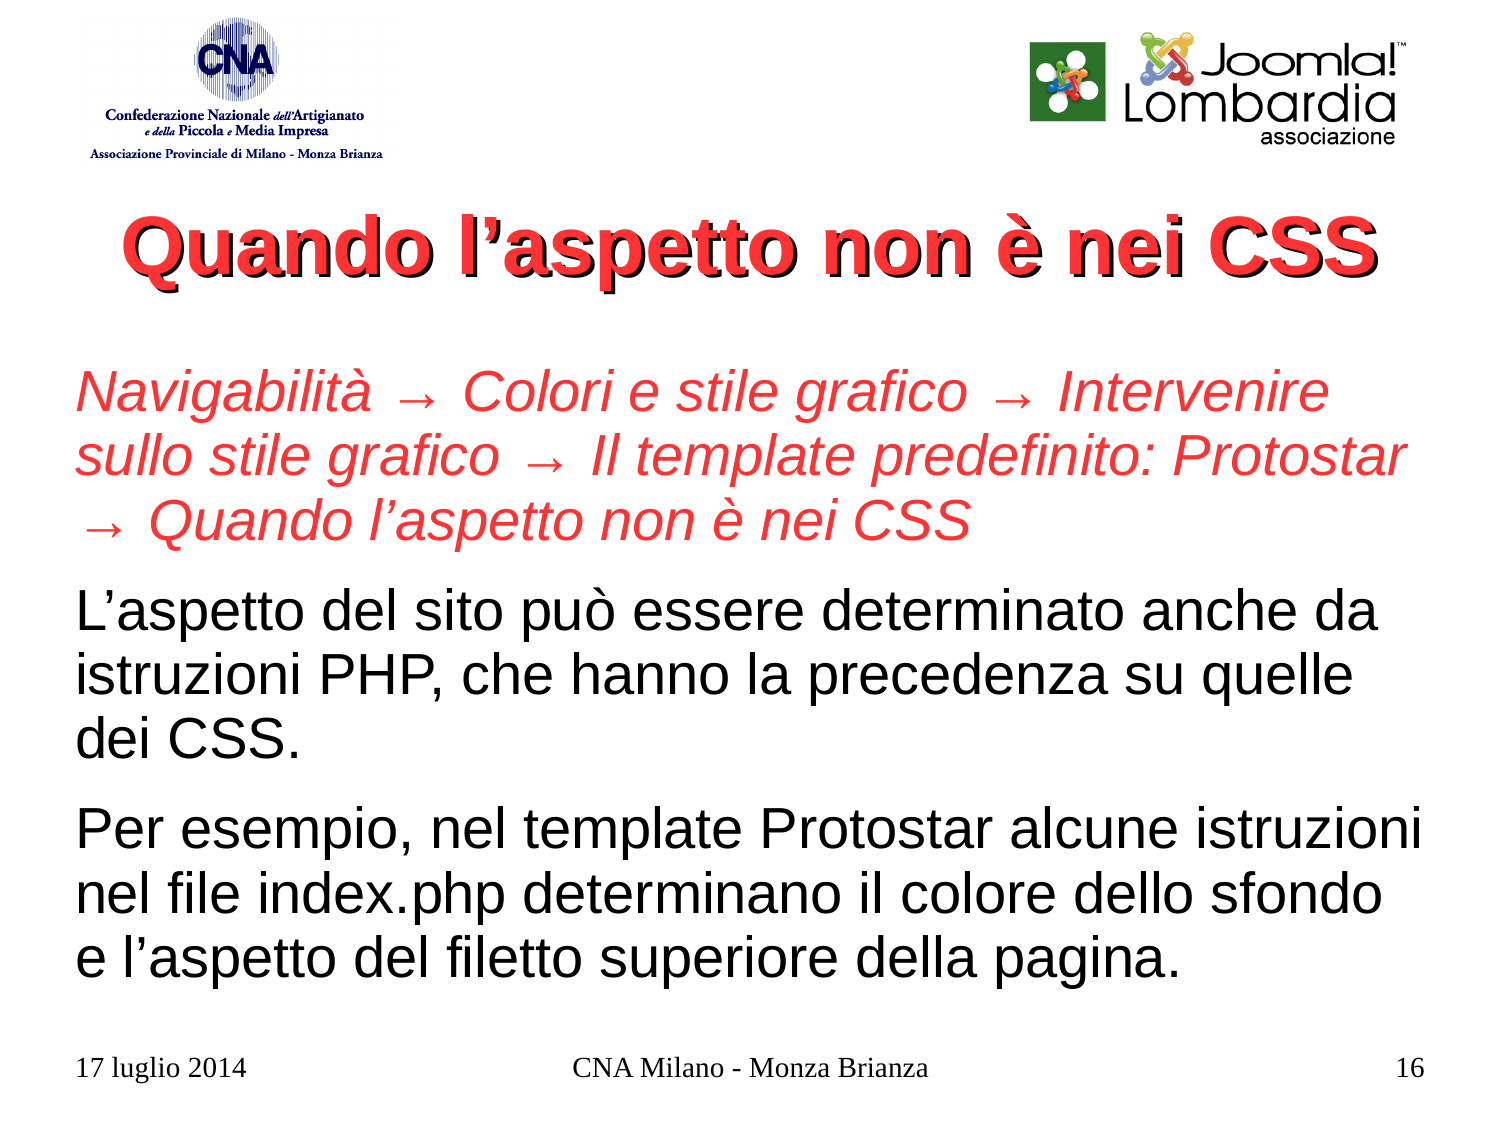

# Quando l’aspetto non è nei CSS
Navigabilità → Colori e stile grafico → Intervenire sullo stile grafico → Il template predefinito: Protostar → Quando l’aspetto non è nei CSS
L’aspetto del sito può essere determinato anche da istruzioni PHP, che hanno la precedenza su quelle dei CSS.
Per esempio, nel template Protostar alcune istruzioni nel file index.php determinano il colore dello sfondo e l’aspetto del filetto superiore della pagina.
17 luglio 2014
CNA Milano - Monza Brianza
16